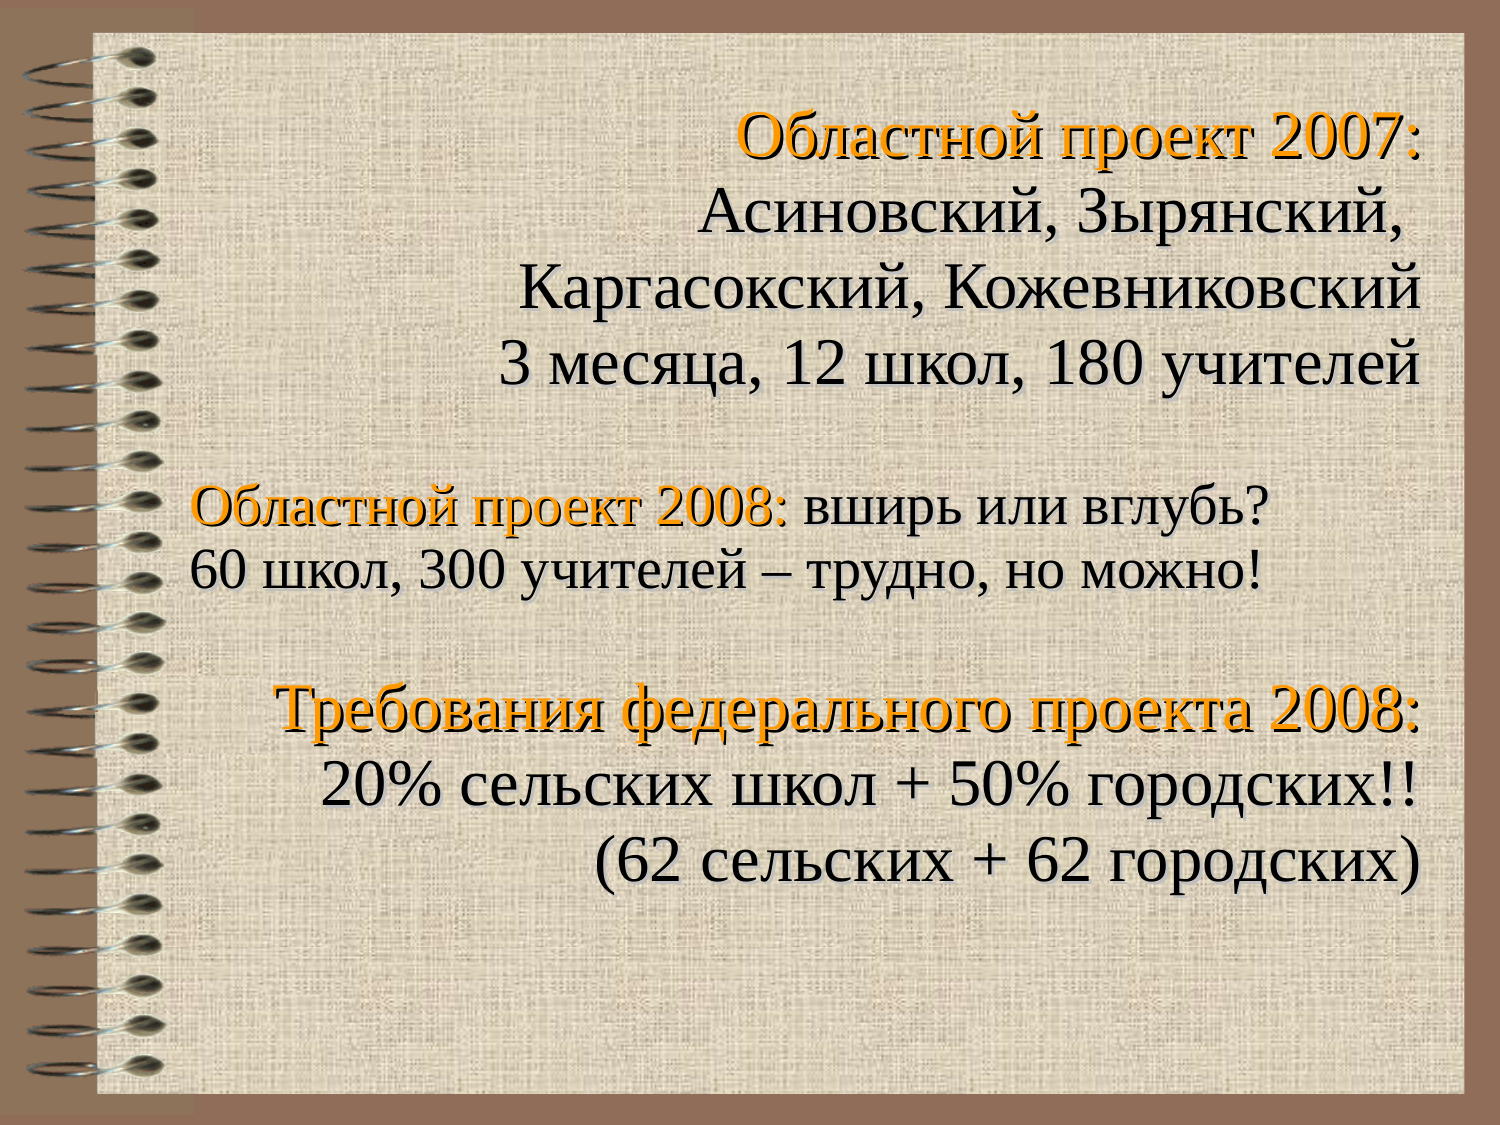

# Областной проект 2007:
Асиновский, Зырянский,
Каргасокский, Кожевниковский
3 месяца, 12 школ, 180 учителей
Областной проект 2008: вширь или вглубь?
60 школ, 300 учителей – трудно, но можно!
Требования федерального проекта 2008:
20% сельских школ + 50% городских!!
(62 сельских + 62 городских)